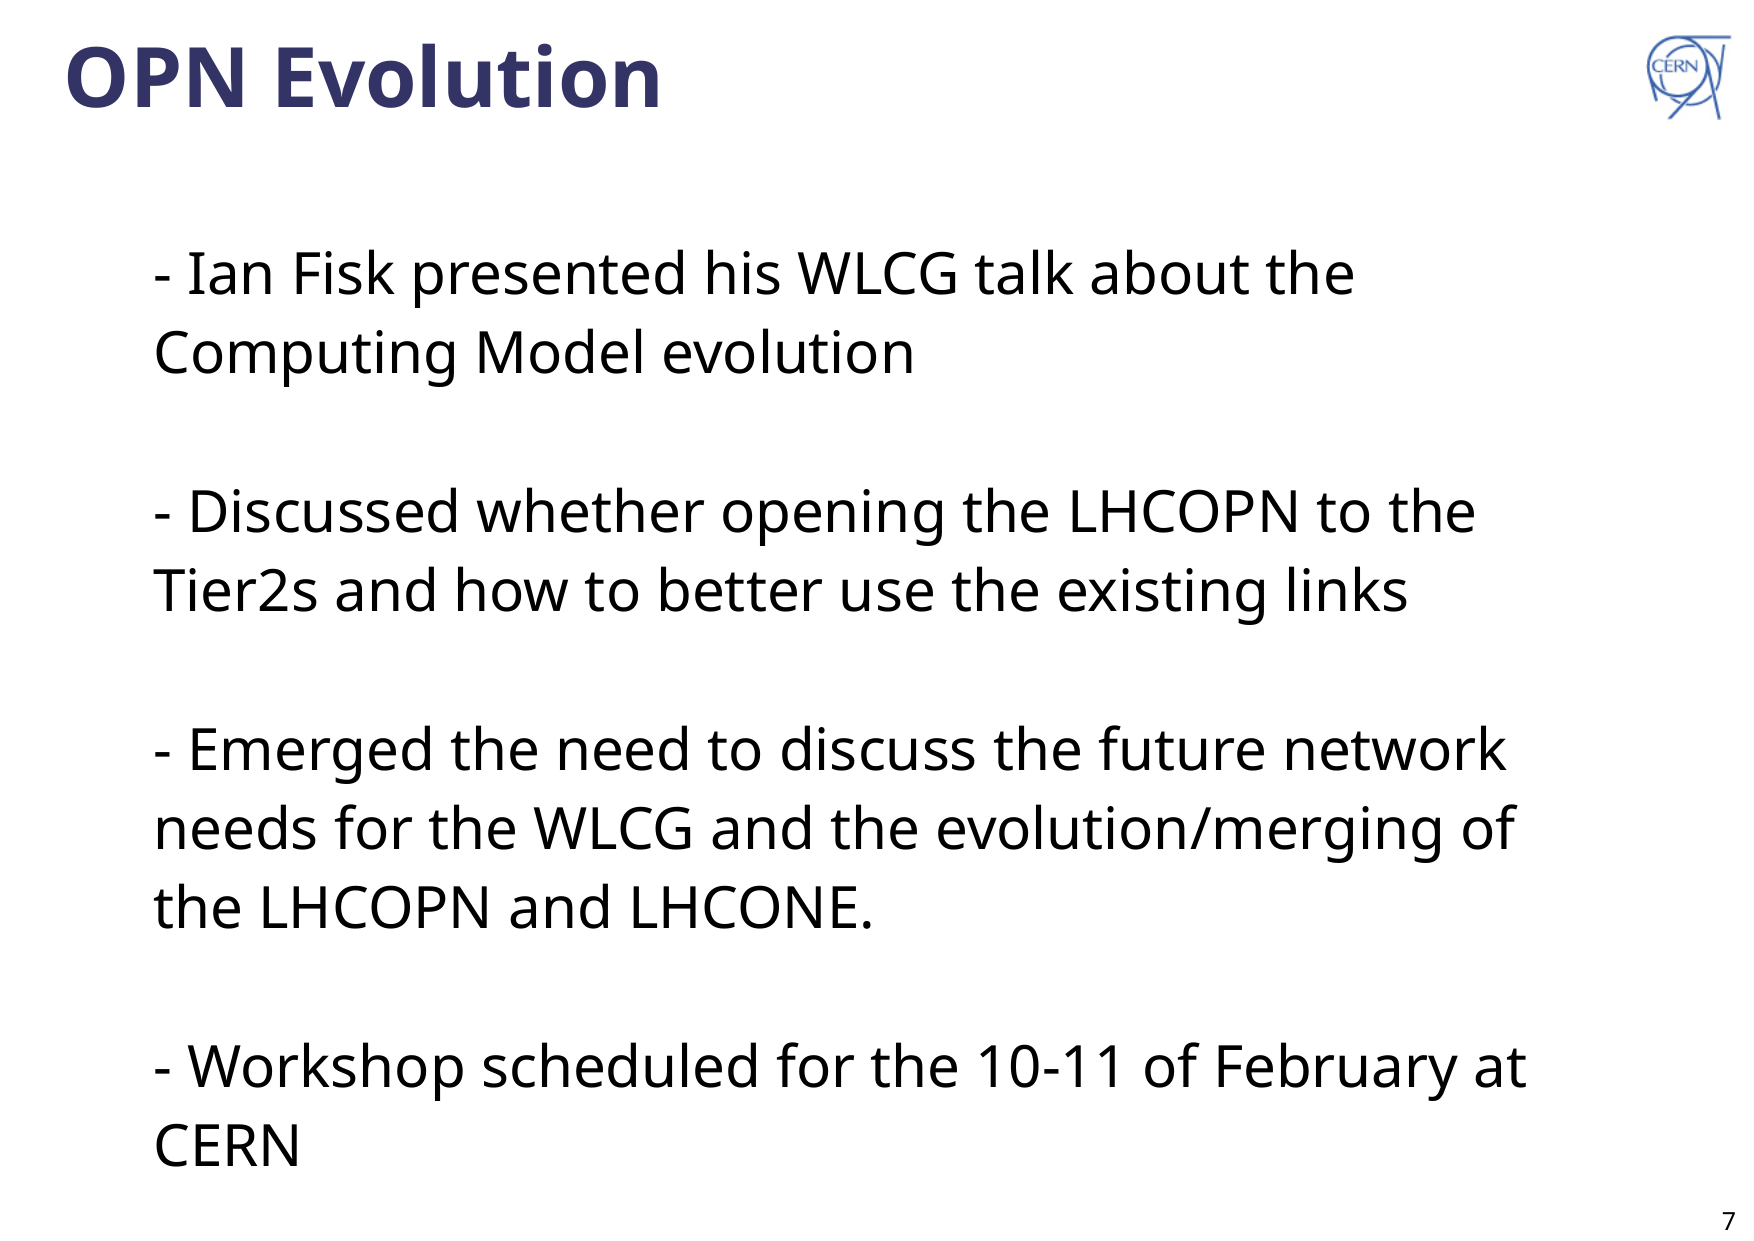

# OPN Evolution
- Ian Fisk presented his WLCG talk about the Computing Model evolution
- Discussed whether opening the LHCOPN to the Tier2s and how to better use the existing links
- Emerged the need to discuss the future network needs for the WLCG and the evolution/merging of the LHCOPN and LHCONE.
- Workshop scheduled for the 10-11 of February at CERN
7